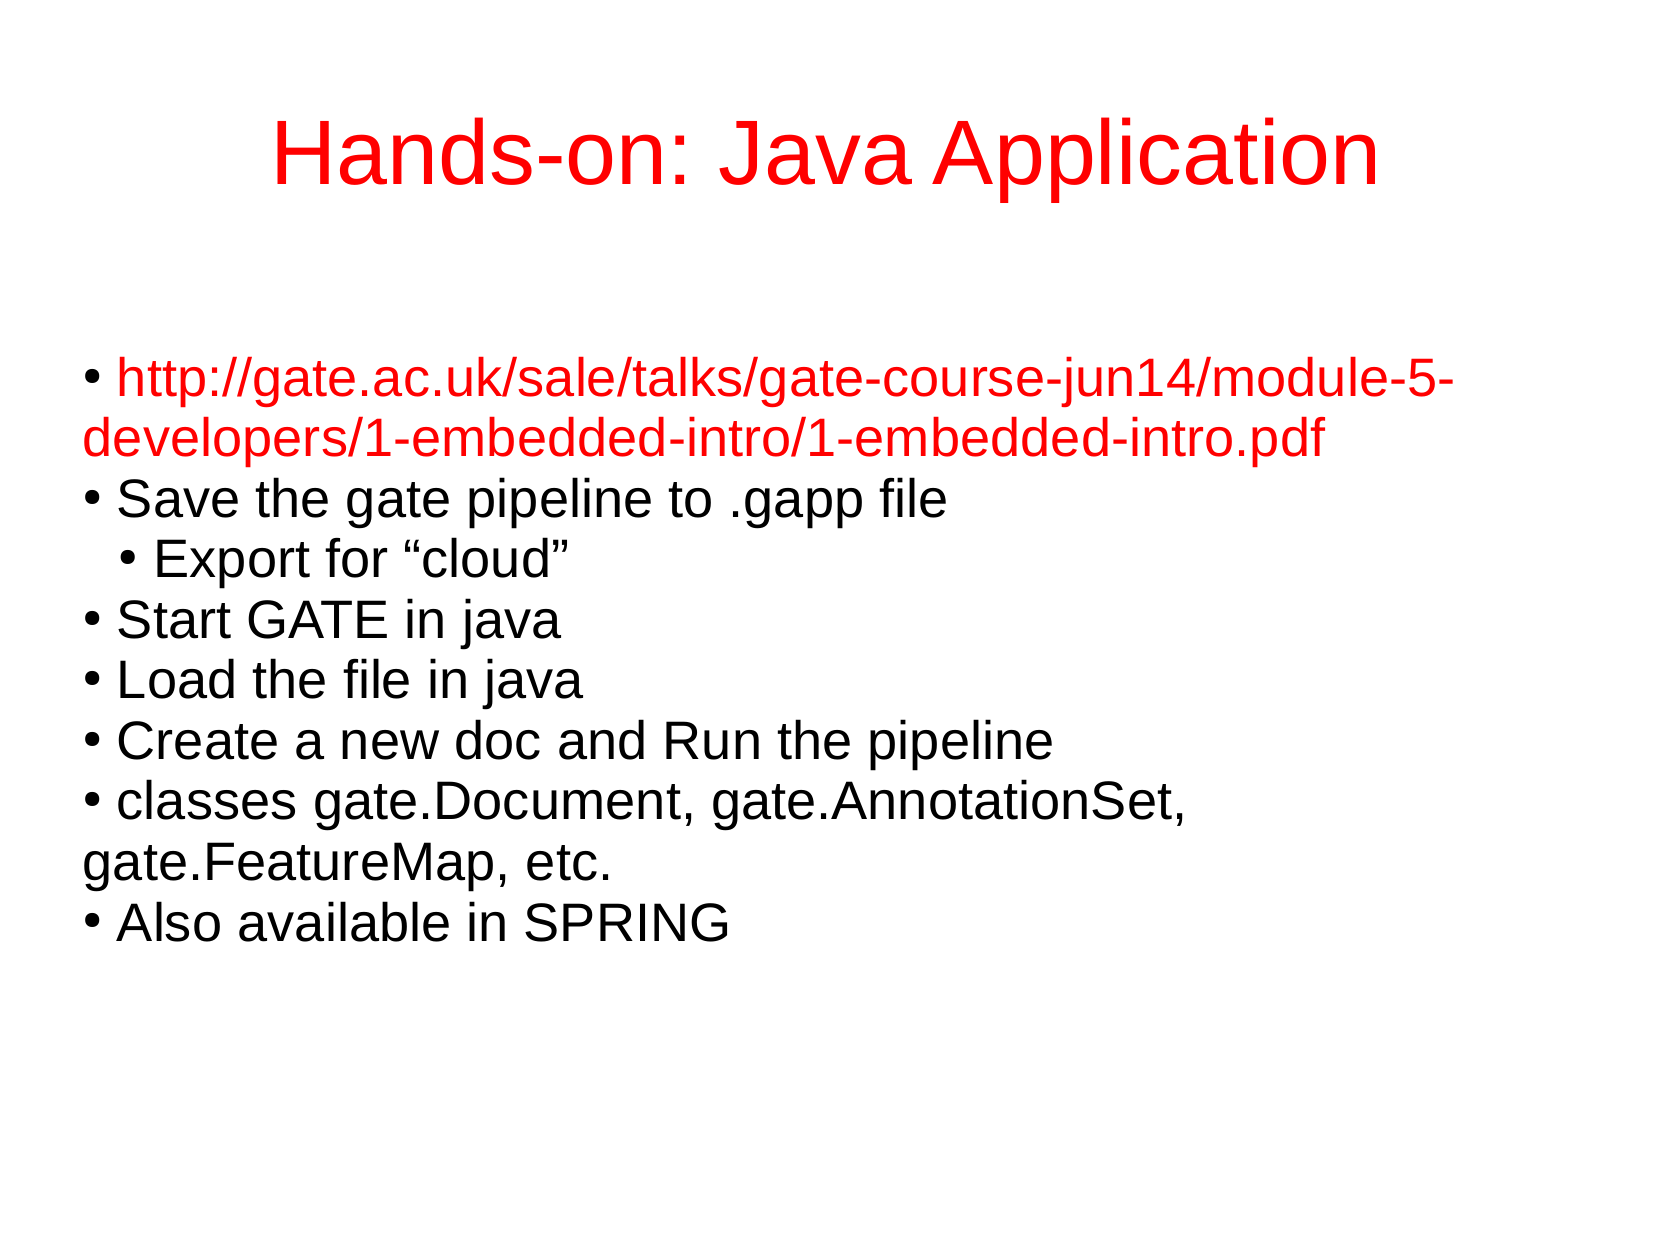

# Hands-on: Java Application
 http://gate.ac.uk/sale/talks/gate-course-jun14/module-5-developers/1-embedded-intro/1-embedded-intro.pdf
 Save the gate pipeline to .gapp file
Export for “cloud”
 Start GATE in java
 Load the file in java
 Create a new doc and Run the pipeline
 classes gate.Document, gate.AnnotationSet, gate.FeatureMap, etc.
 Also available in SPRING